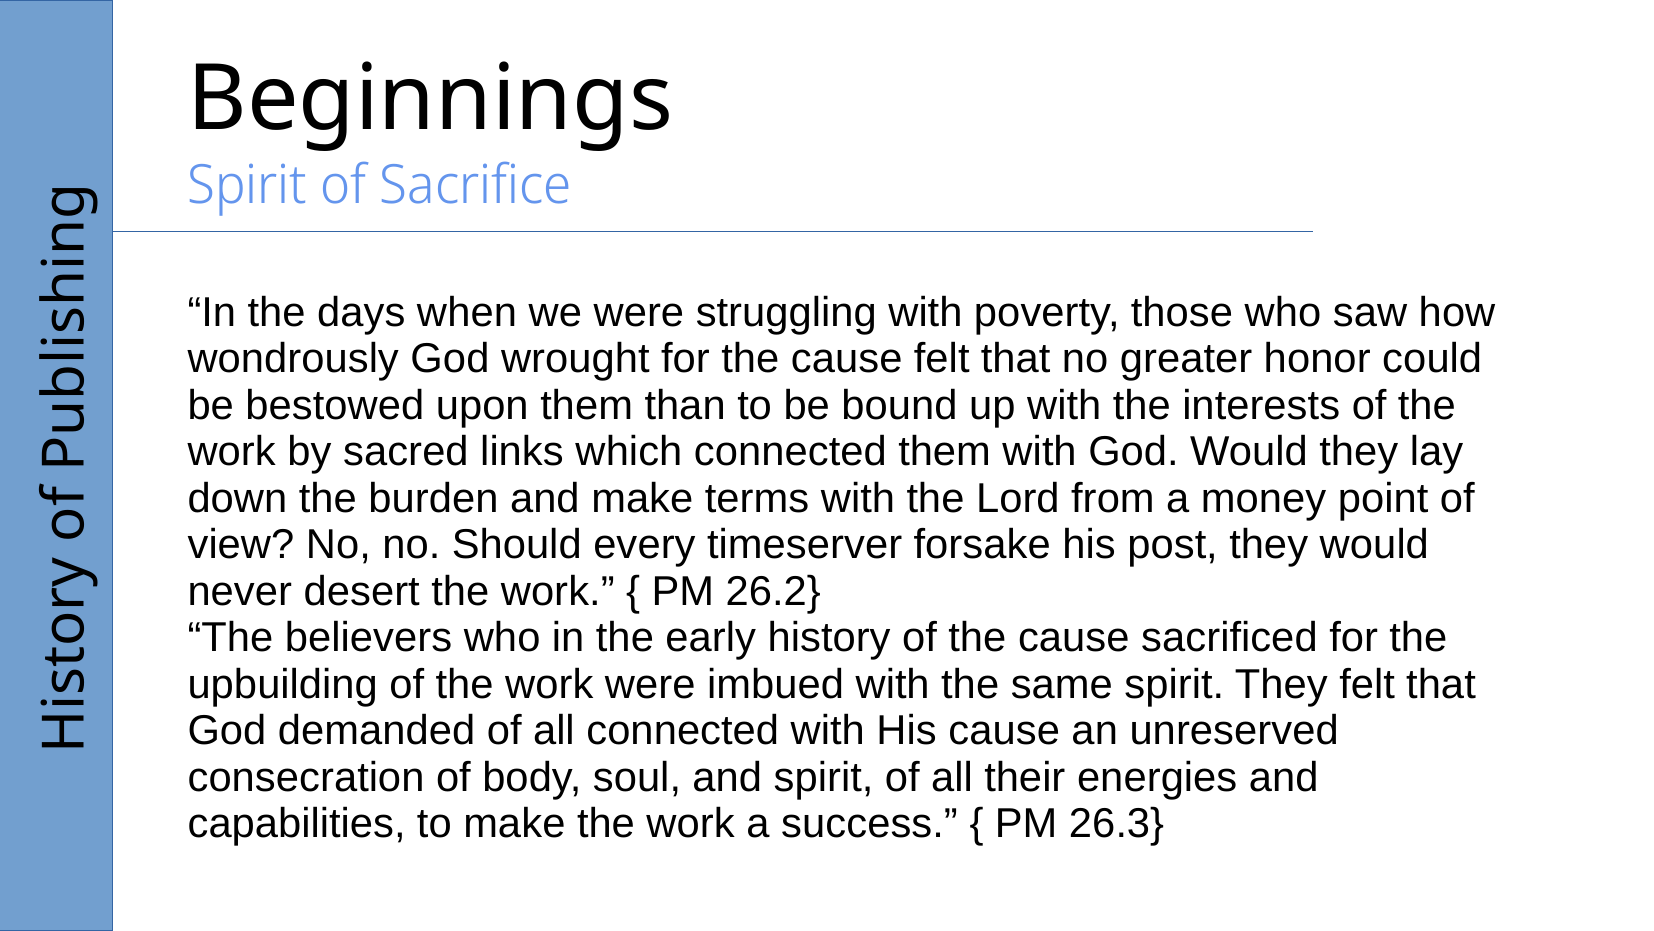

# Beginnings
Spirit of Sacrifice
“In the days when we were struggling with poverty, those who saw how wondrously God wrought for the cause felt that no greater honor could be bestowed upon them than to be bound up with the interests of the work by sacred links which connected them with God. Would they lay down the burden and make terms with the Lord from a money point of view? No, no. Should every timeserver forsake his post, they would never desert the work.” { PM 26.2}
“The believers who in the early history of the cause sacrificed for the upbuilding of the work were imbued with the same spirit. They felt that God demanded of all connected with His cause an unreserved consecration of body, soul, and spirit, of all their energies and capabilities, to make the work a success.” { PM 26.3}
History of Publishing